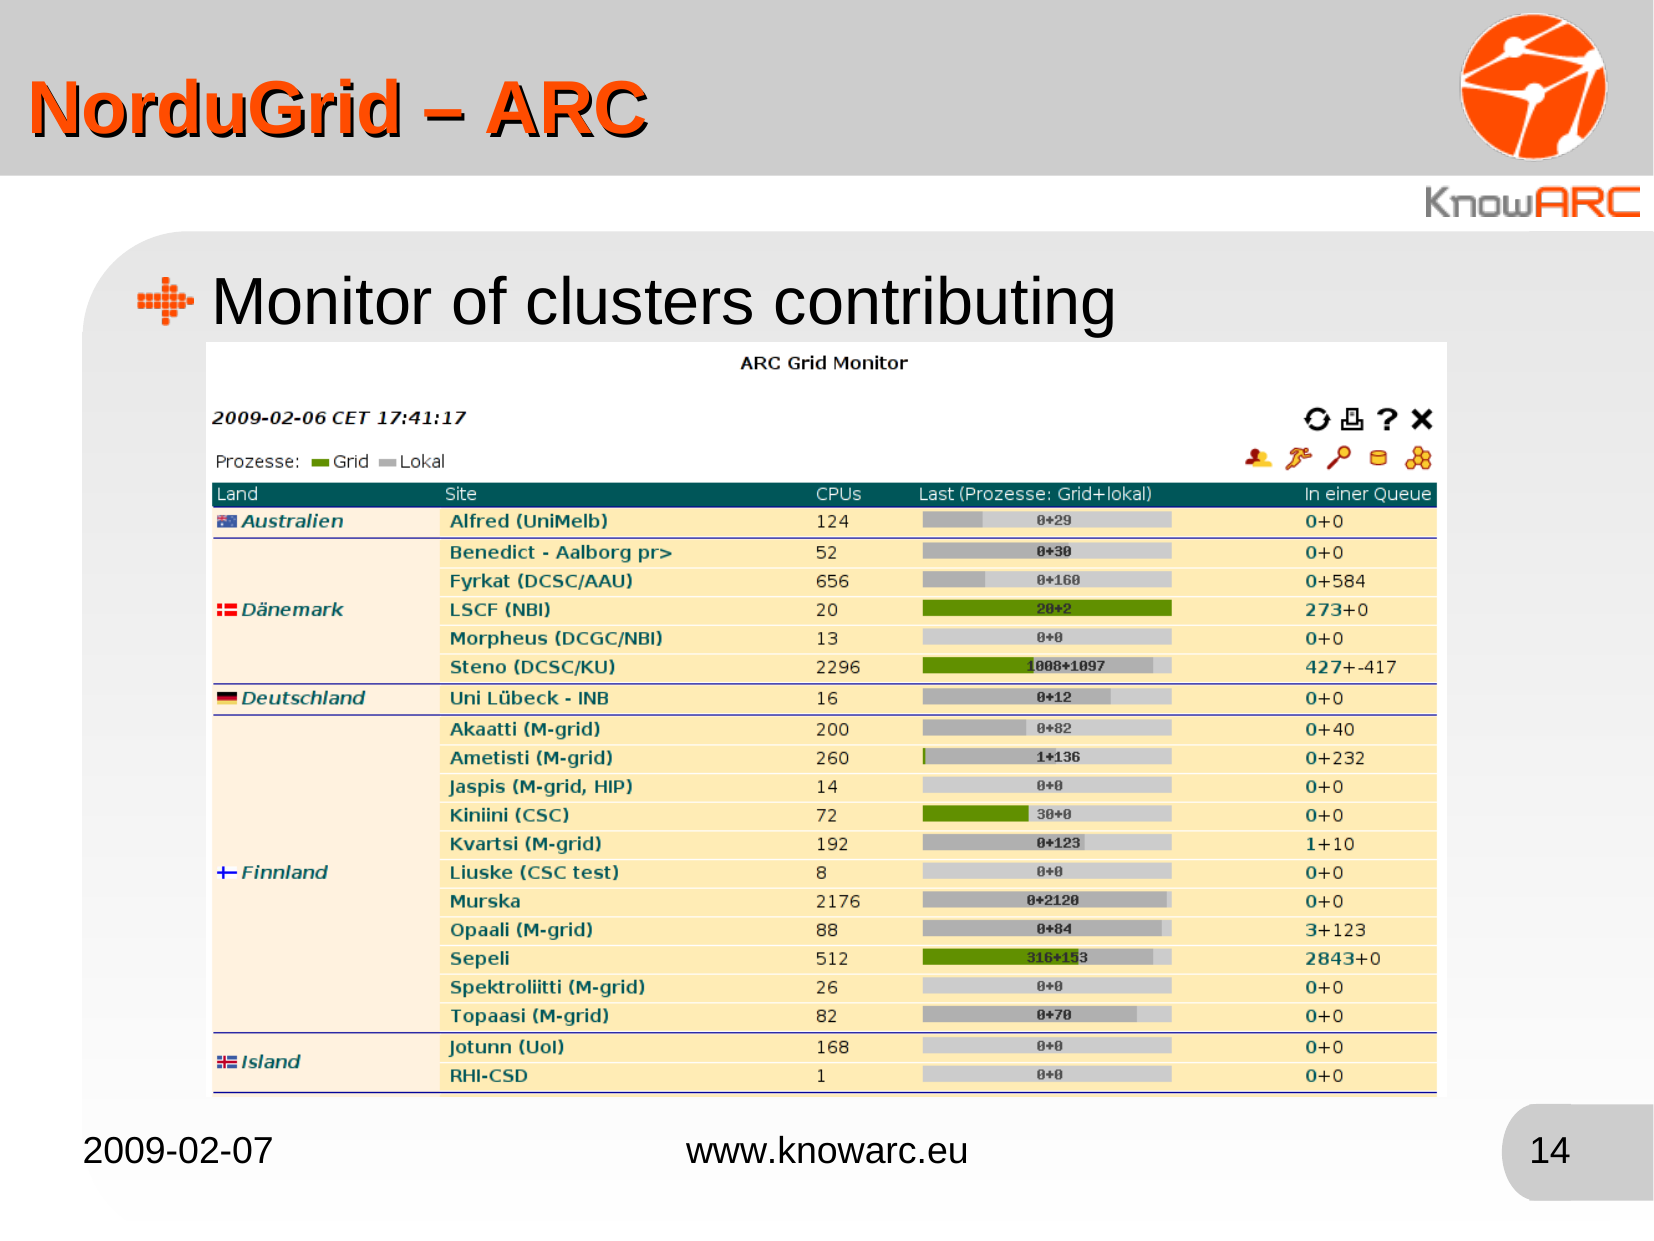

# NorduGrid – ARC
Monitor of clusters contributing
2009-02-07
www.knowarc.eu
14